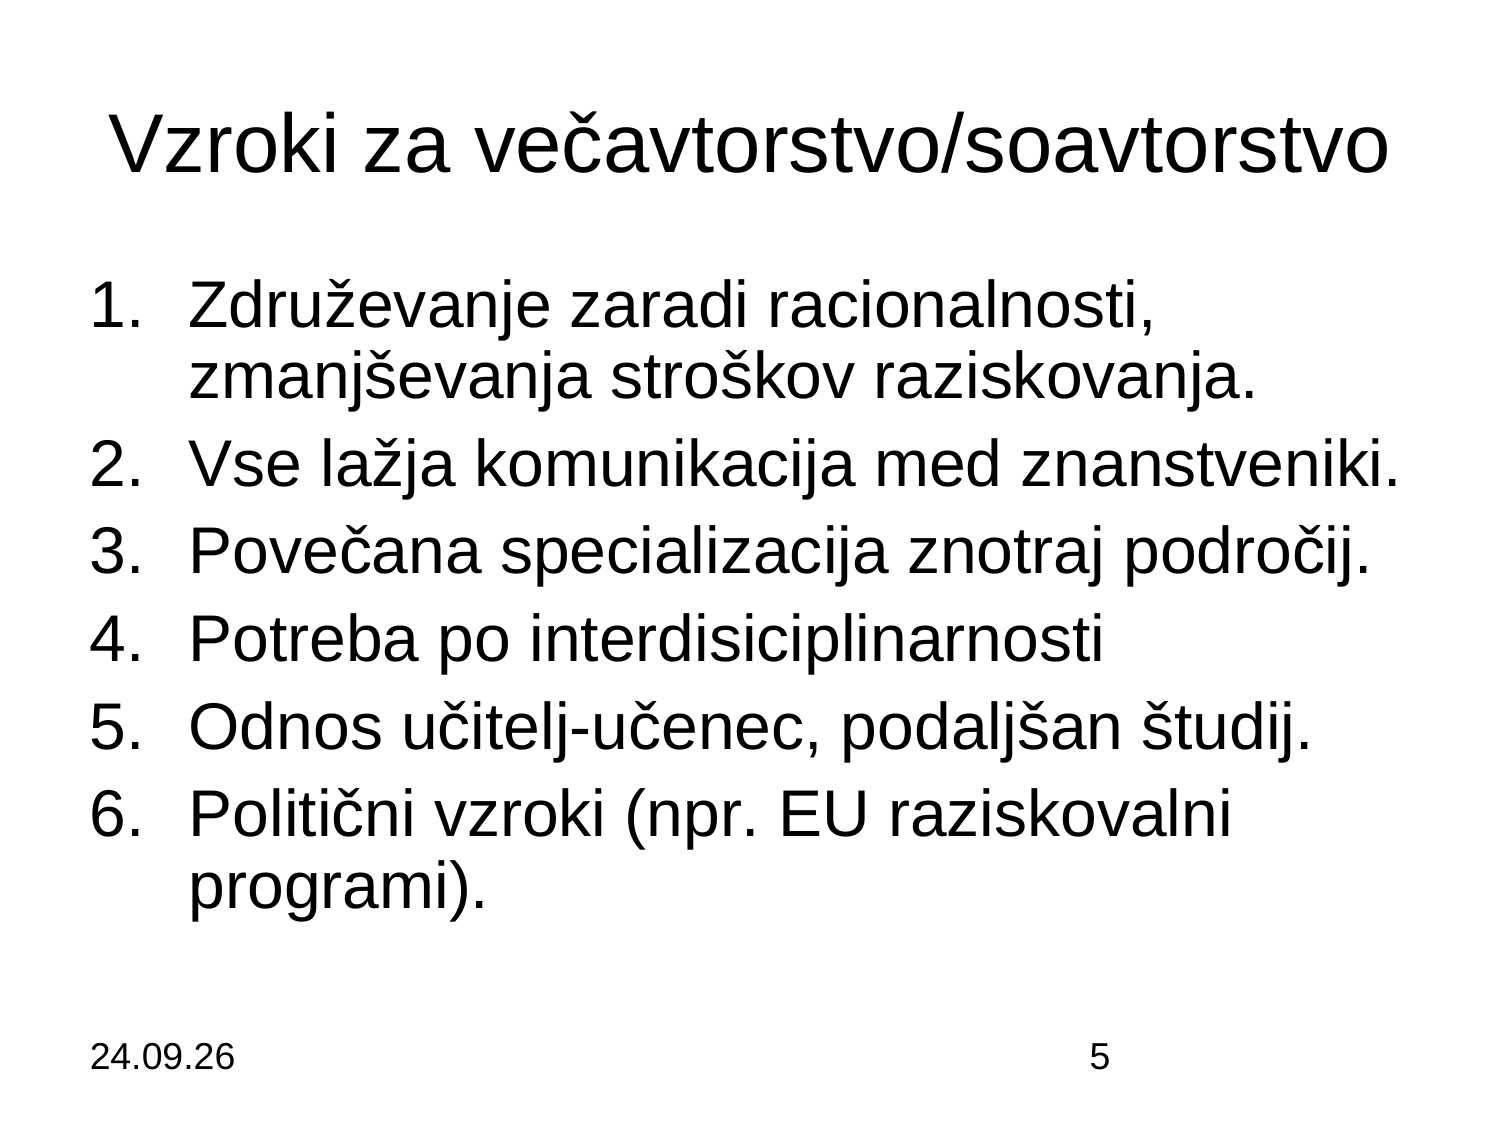

# Vzroki za večavtorstvo/soavtorstvo
Združevanje zaradi racionalnosti, zmanjševanja stroškov raziskovanja.
Vse lažja komunikacija med znanstveniki.
Povečana specializacija znotraj področij.
Potreba po interdisiciplinarnosti
Odnos učitelj-učenec, podaljšan študij.
Politični vzroki (npr. EU raziskovalni programi).
5